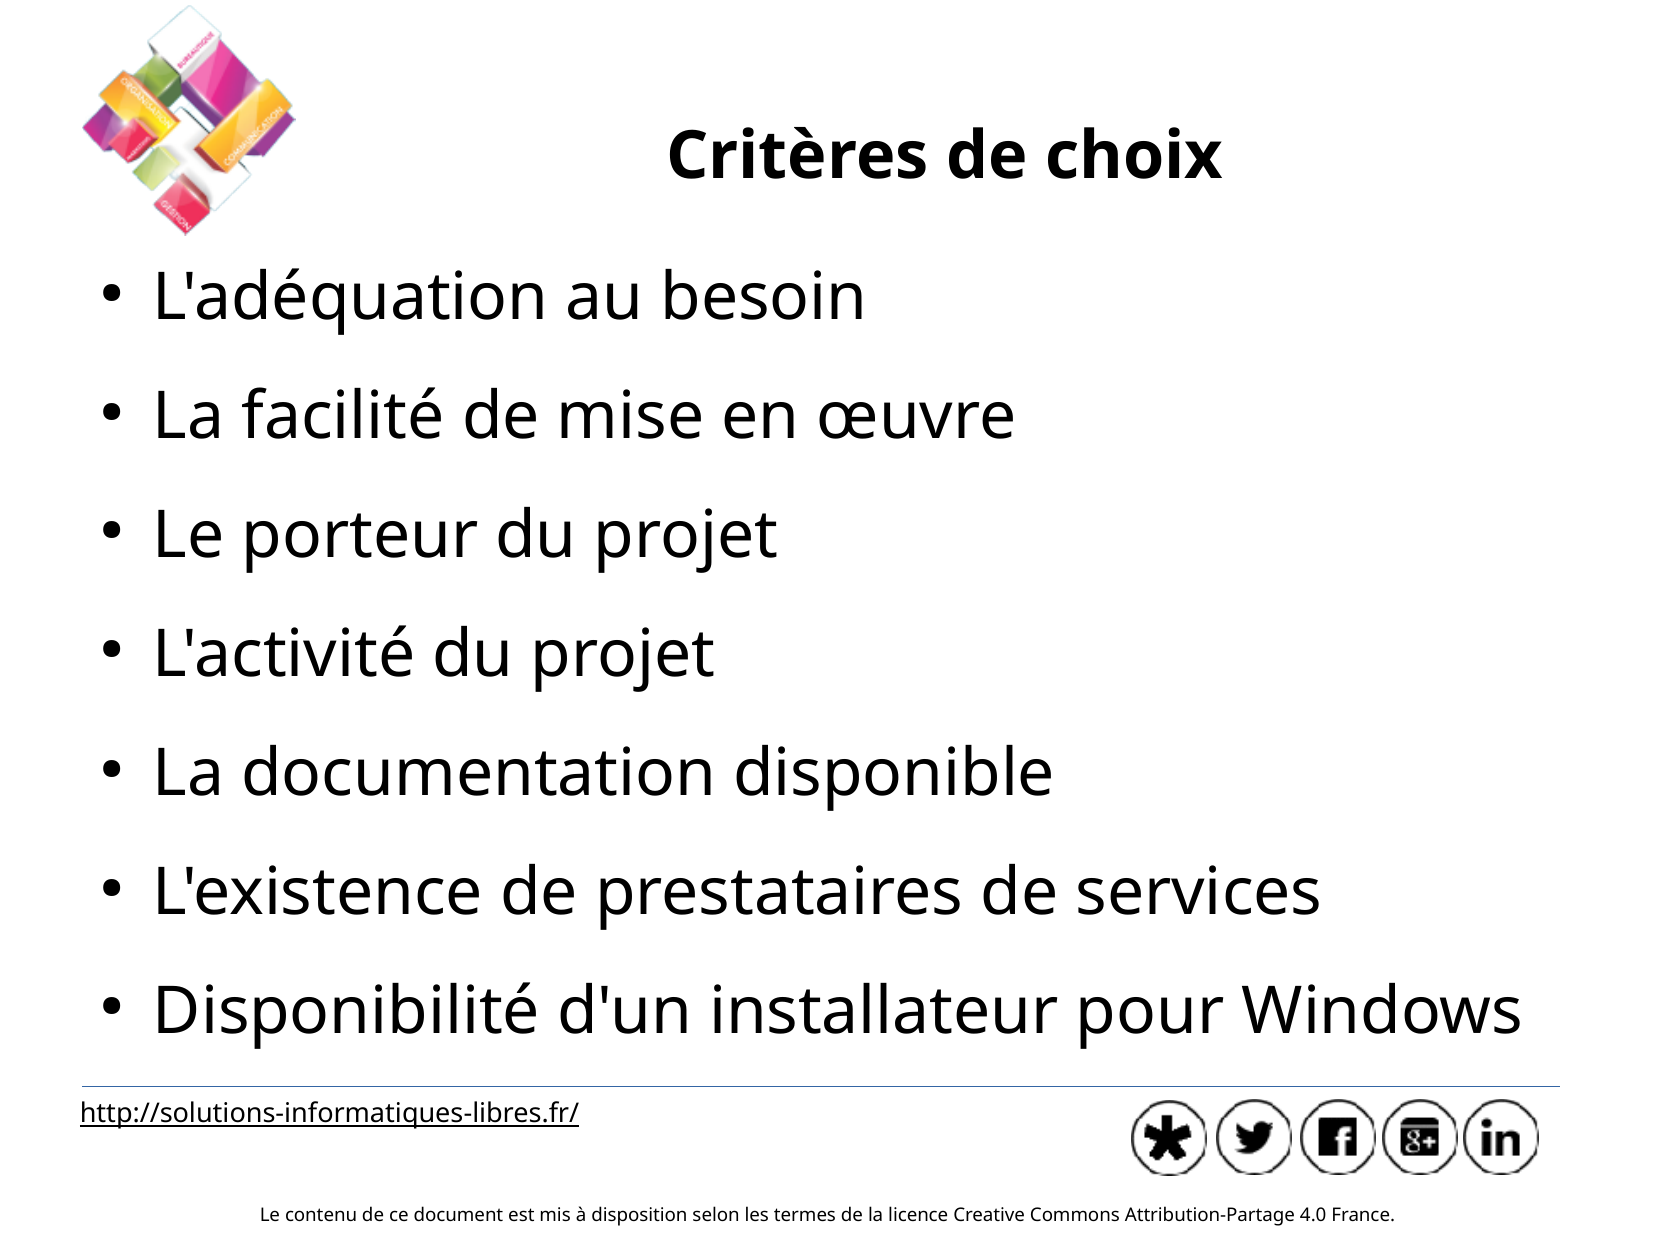

# Critères de choix
L'adéquation au besoin
La facilité de mise en œuvre
Le porteur du projet
L'activité du projet
La documentation disponible
L'existence de prestataires de services
Disponibilité d'un installateur pour Windows